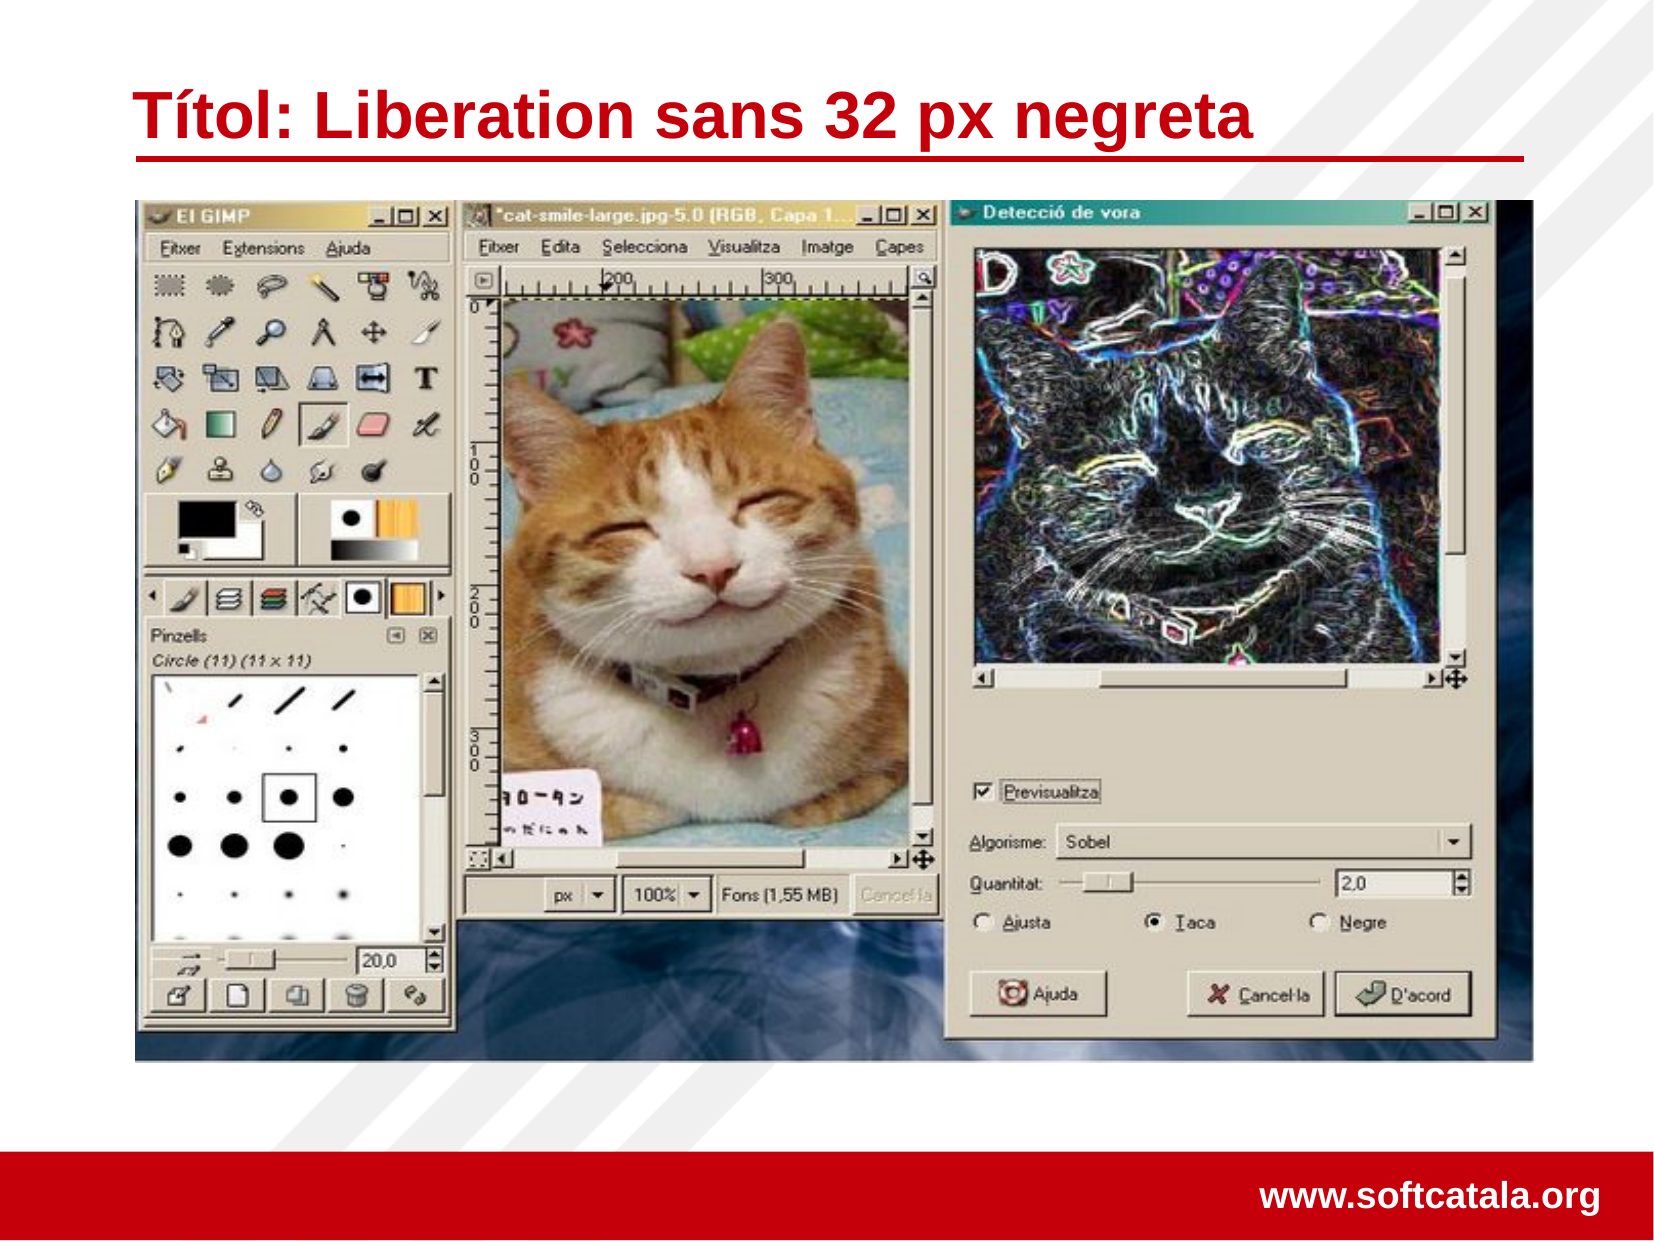

Títol: Liberation sans 32 px negreta
 www.softcatala.org